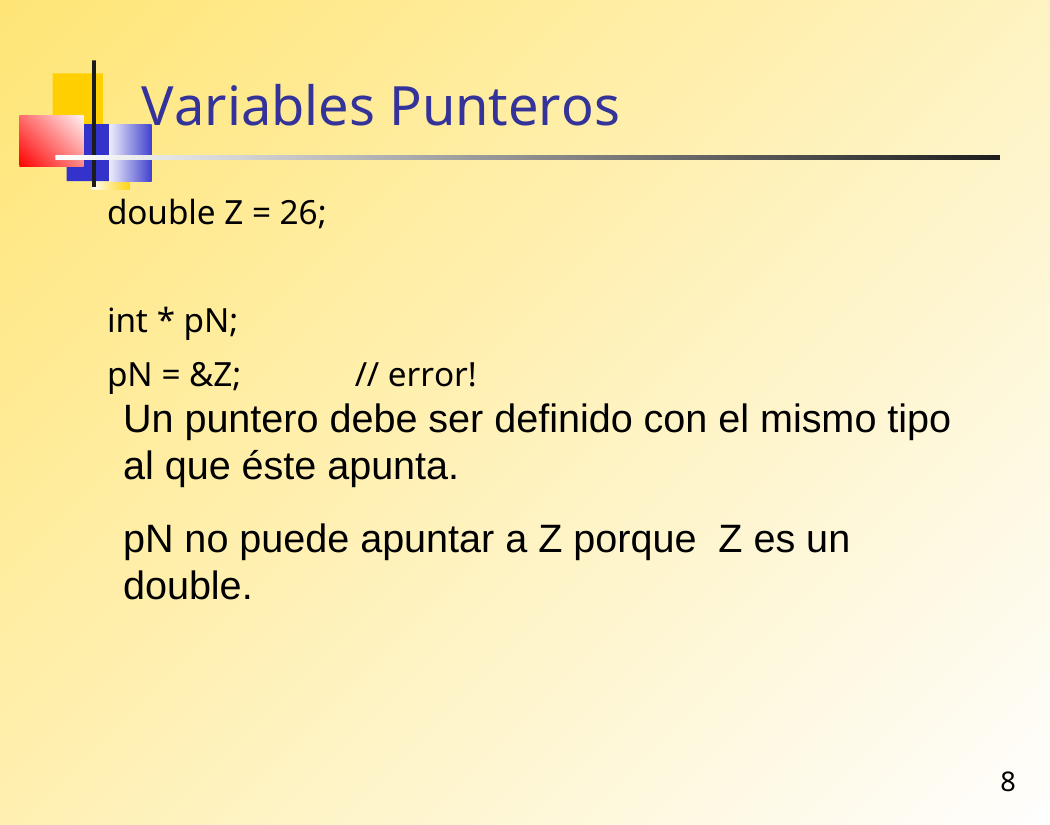

# Variables Punteros
double Z = 26;
int * pN;
pN = &Z; // error!
Un puntero debe ser definido con el mismo tipo al que éste apunta.
pN no puede apuntar a Z porque Z es un double.
8